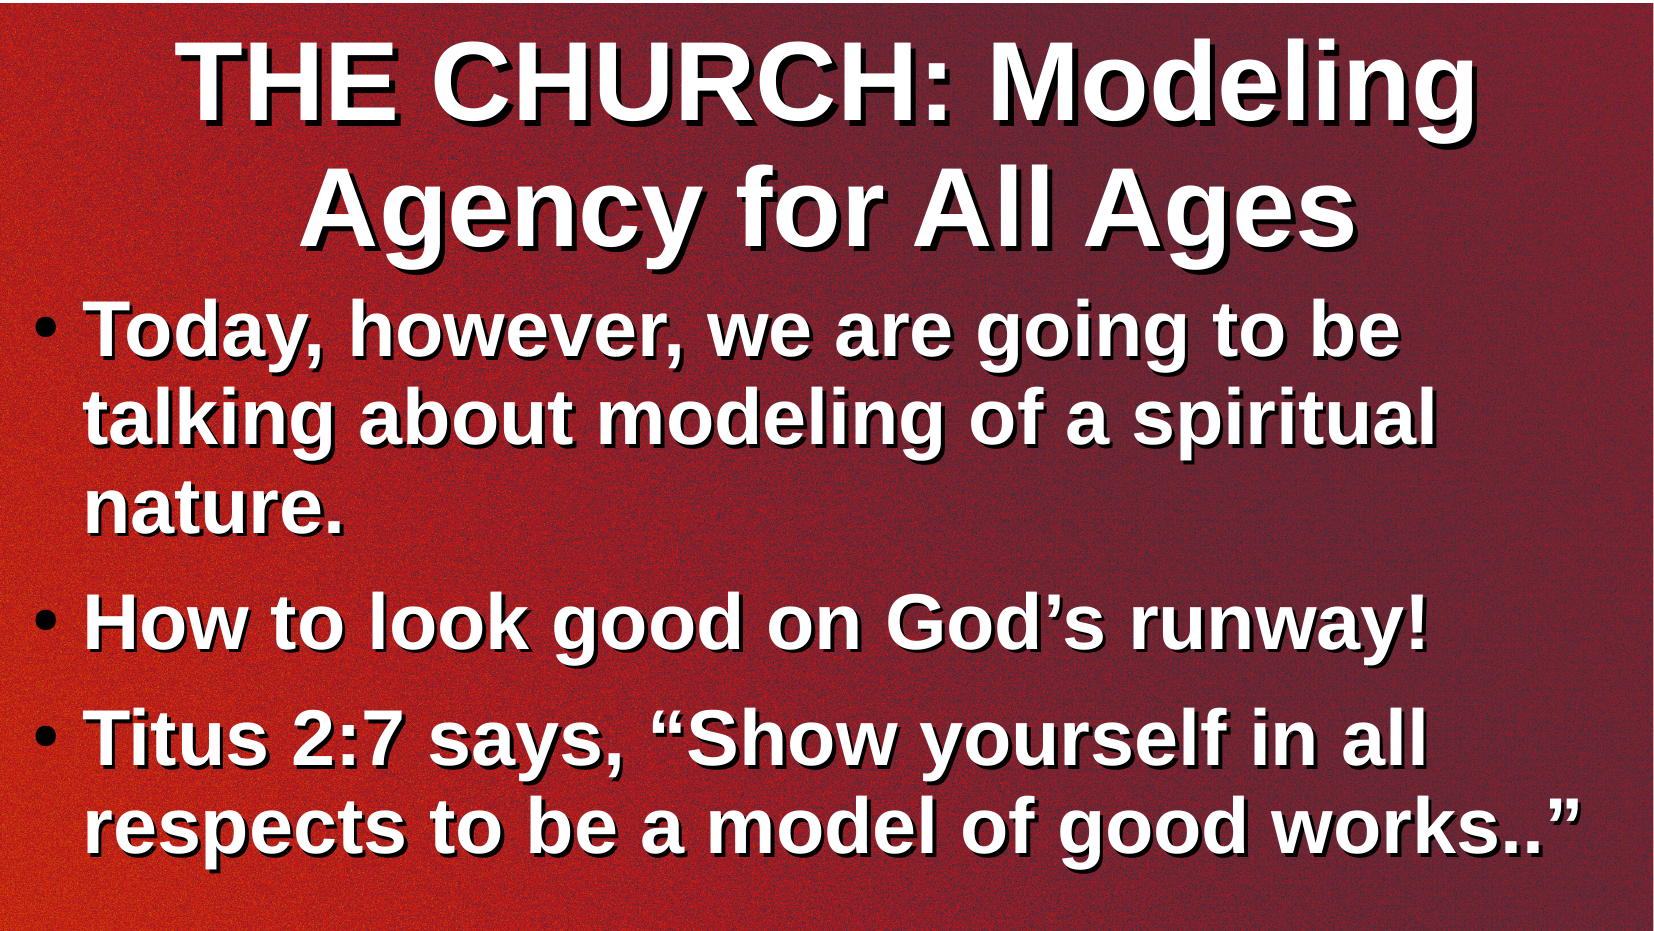

# THE CHURCH: Modeling Agency for All Ages
Today, however, we are going to be talking about modeling of a spiritual nature.
How to look good on God’s runway!
Titus 2:7 says, “Show yourself in all respects to be a model of good works..”